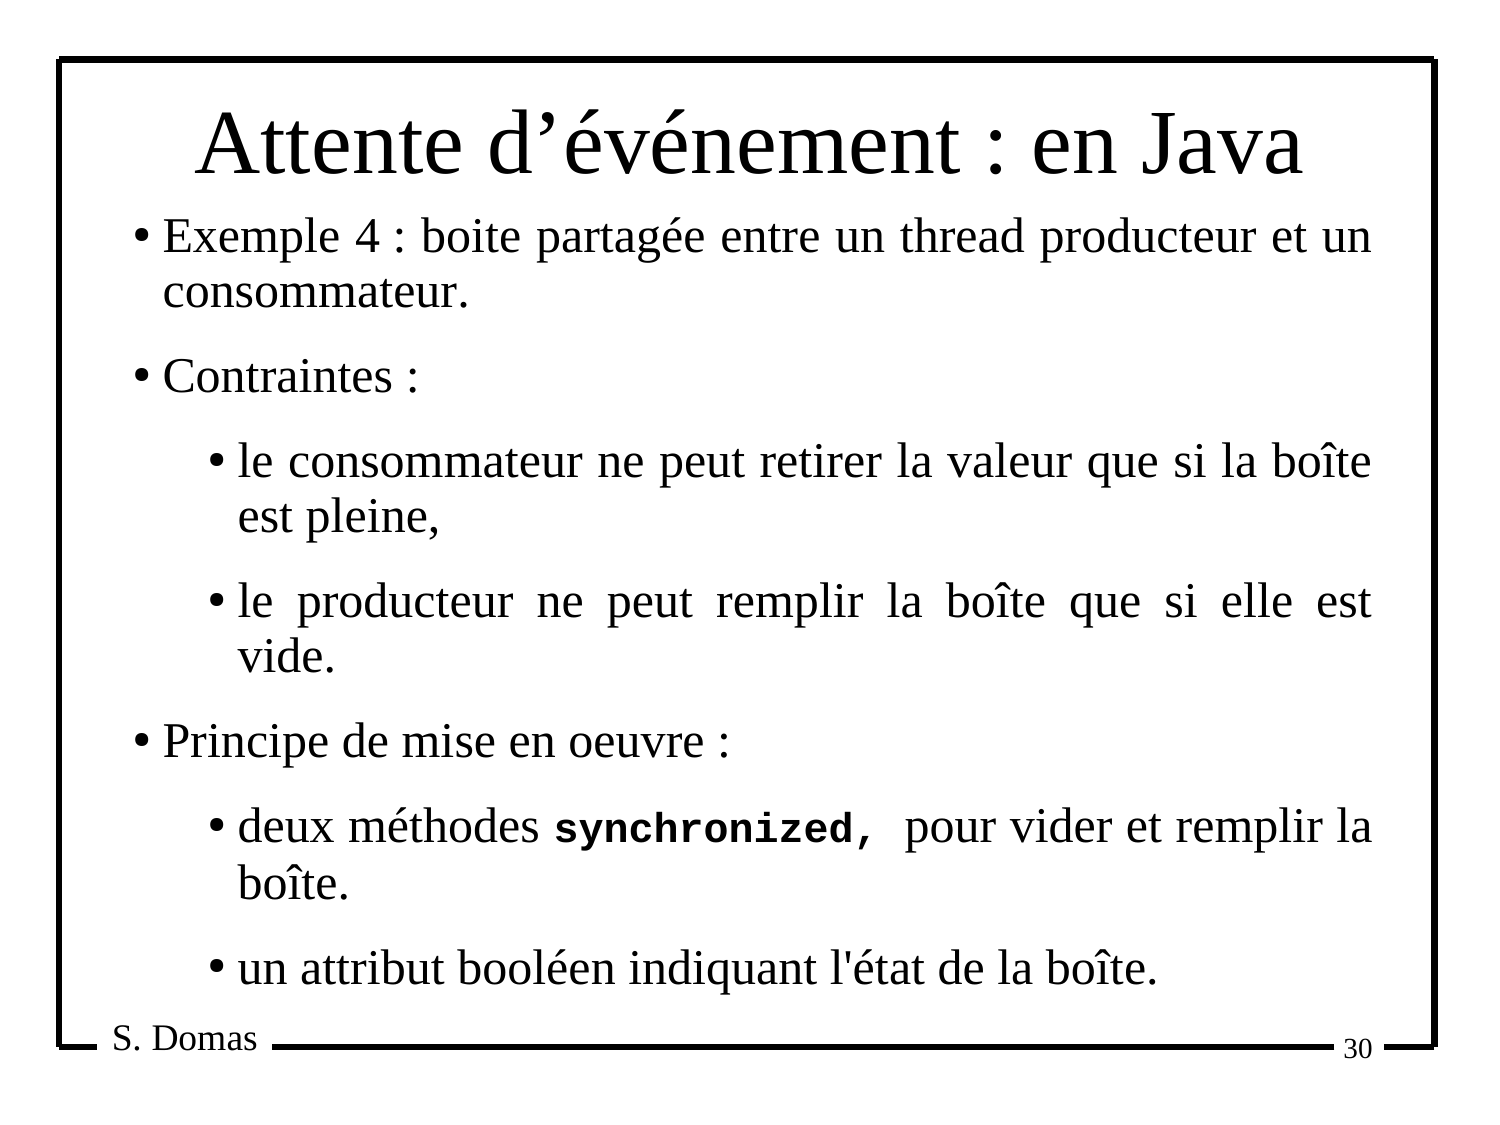

# Attente d’événement : en Java
S. Domas
Exemple 4 : boite partagée entre un thread producteur et un consommateur.
Contraintes :
le consommateur ne peut retirer la valeur que si la boîte est pleine,
le producteur ne peut remplir la boîte que si elle est vide.
Principe de mise en oeuvre :
deux méthodes synchronized, pour vider et remplir la boîte.
un attribut booléen indiquant l'état de la boîte.
30